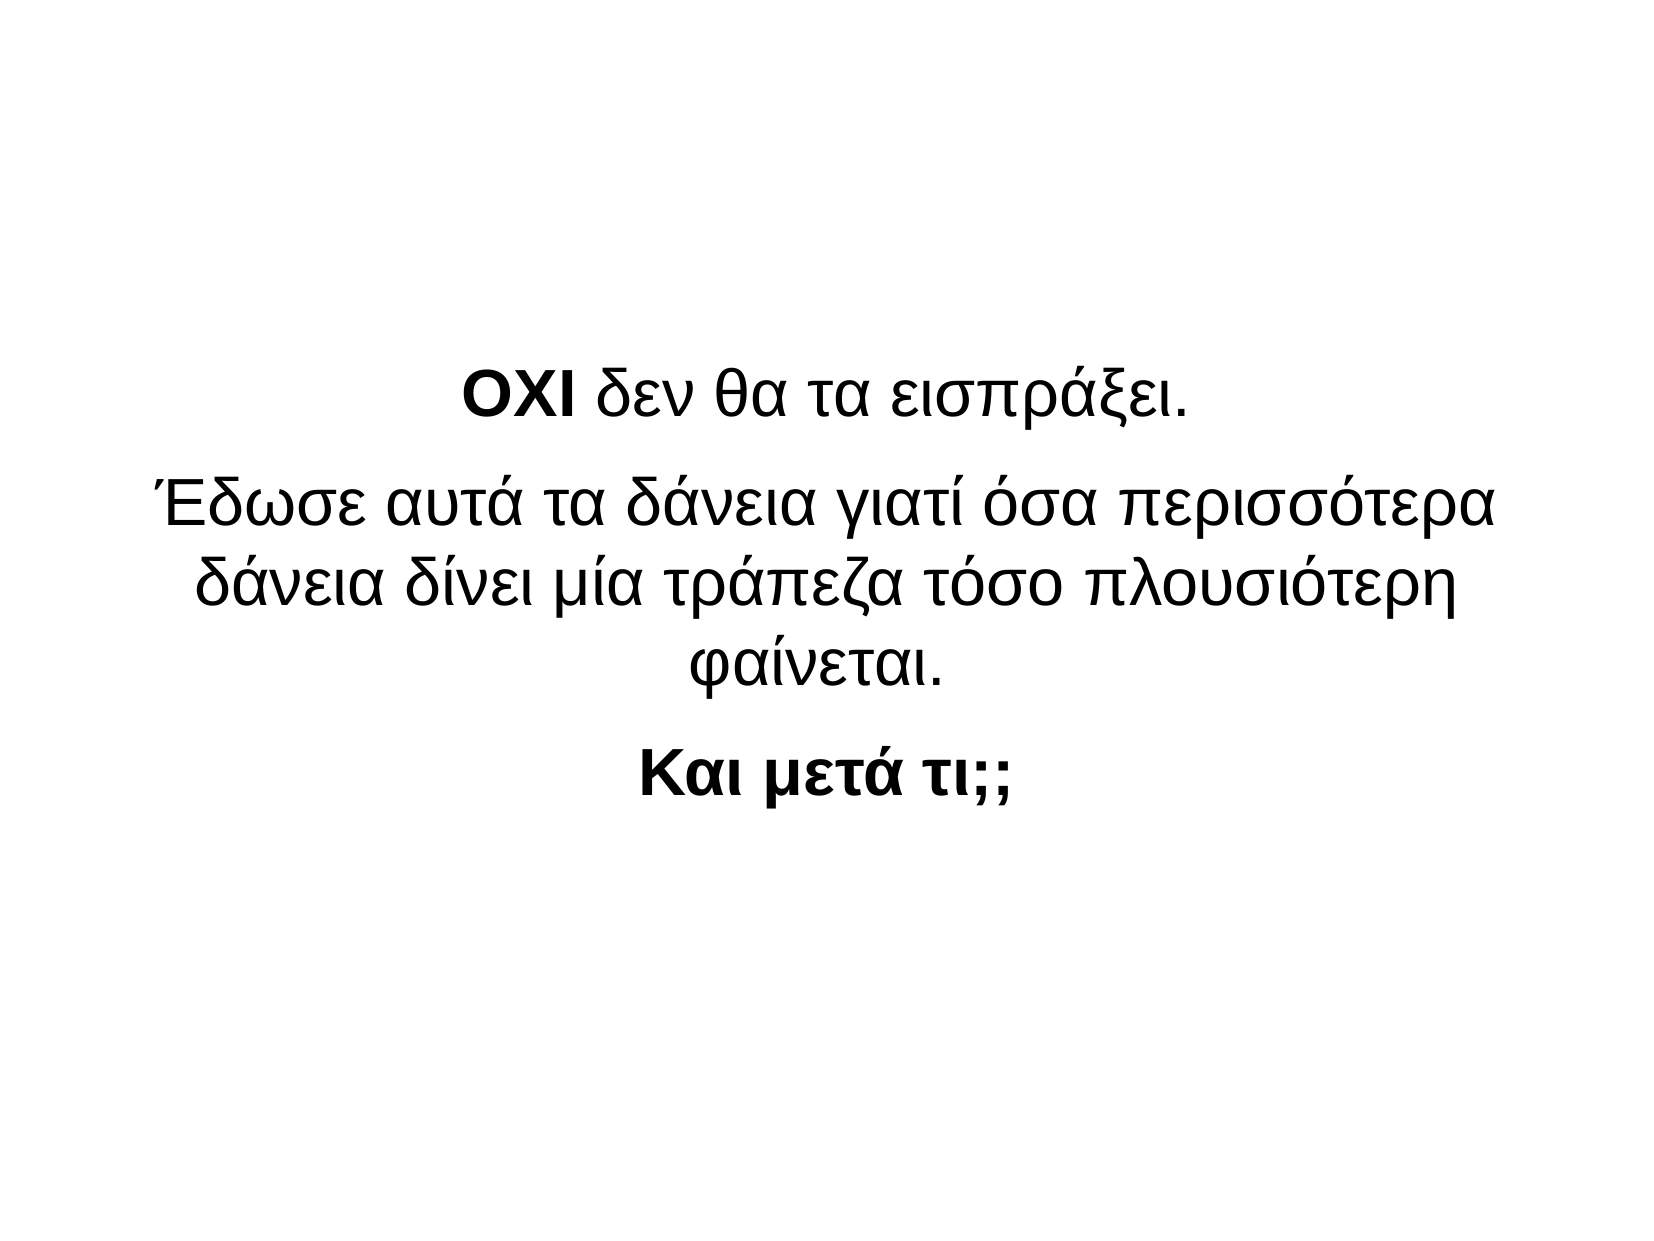

# ΟΧΙ δεν θα τα εισπράξει.
Έδωσε αυτά τα δάνεια γιατί όσα περισσότερα δάνεια δίνει μία τράπεζα τόσο πλουσιότερη φαίνεται.
Και μετά τι;;